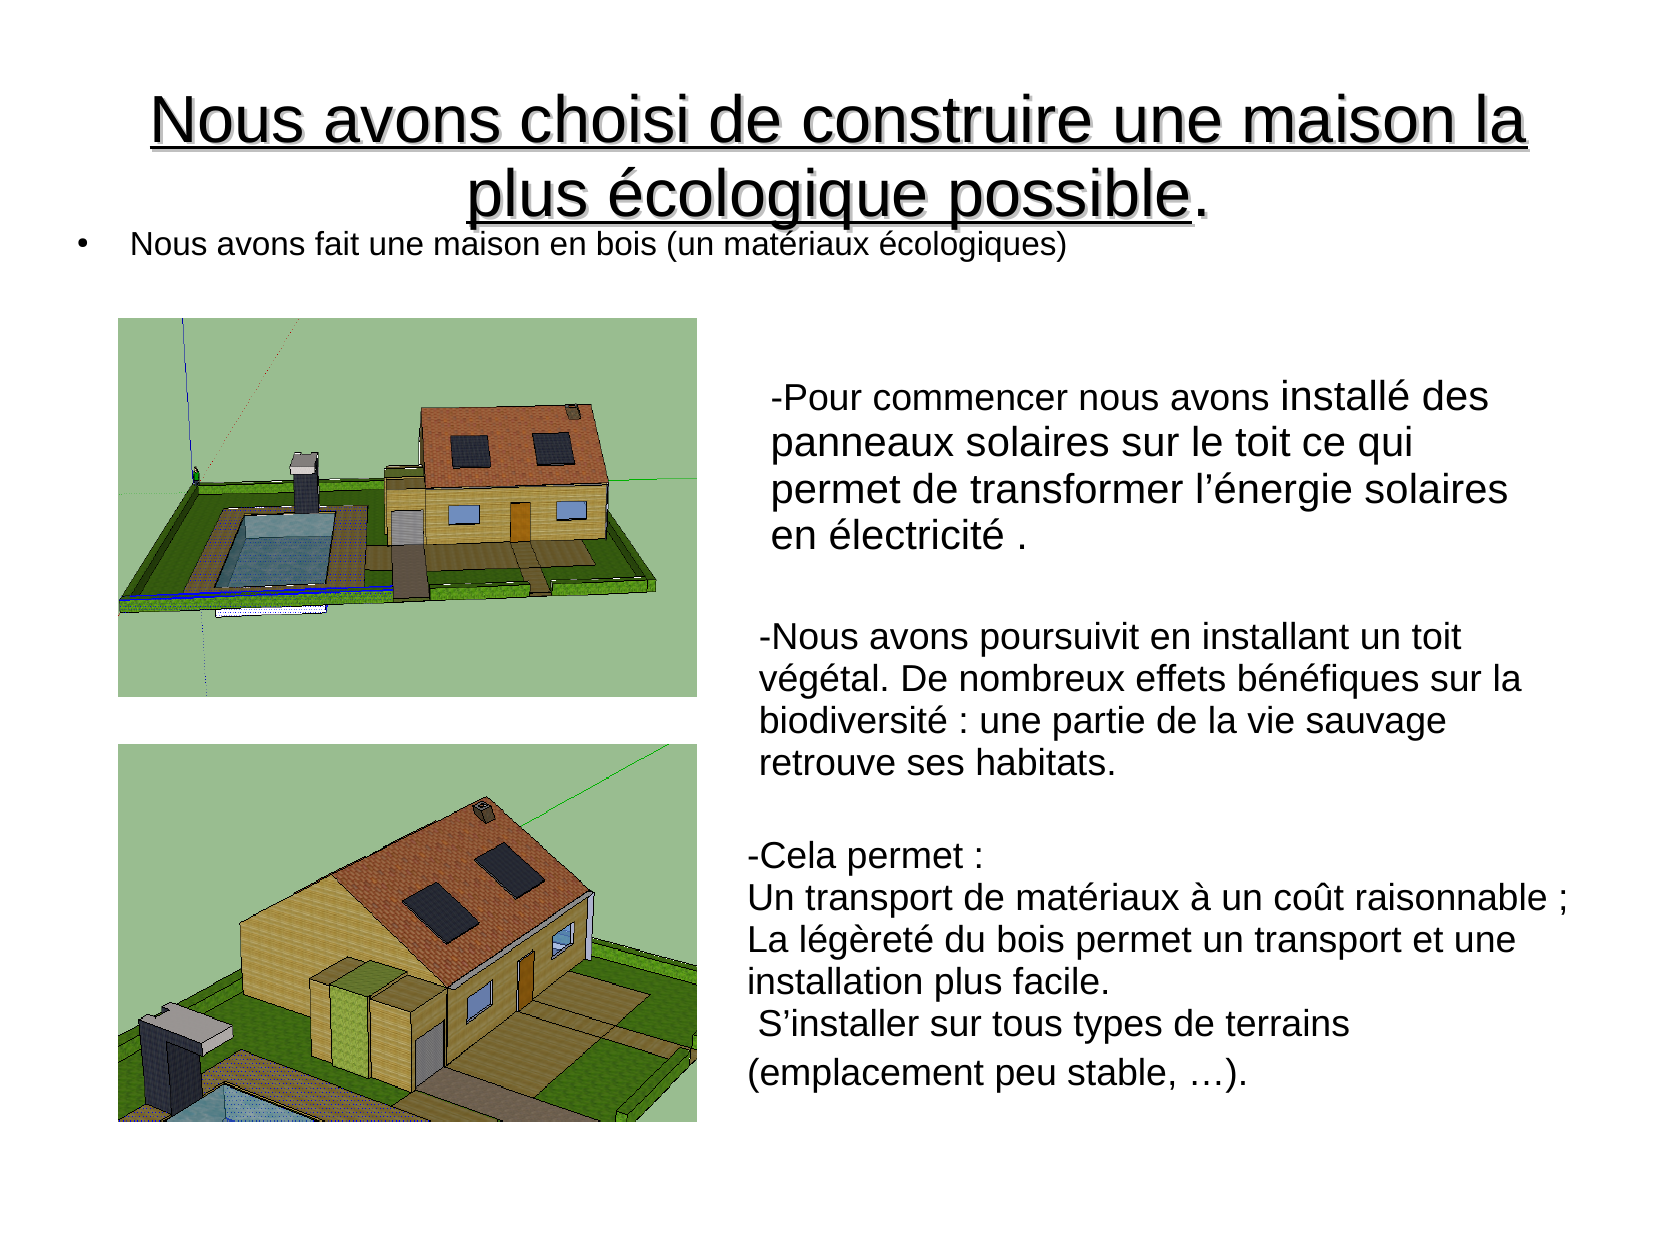

# Nous avons choisi de construire une maison la plus écologique possible.
Nous avons fait une maison en bois (un matériaux écologiques)
-Pour commencer nous avons installé des panneaux solaires sur le toit ce qui permet de transformer l’énergie solaires en électricité .
-Nous avons poursuivit en installant un toit végétal. De nombreux effets bénéfiques sur la biodiversité : une partie de la vie sauvage retrouve ses habitats.
-Cela permet :
Un transport de matériaux à un coût raisonnable ;
La légèreté du bois permet un transport et une installation plus facile.
 S’installer sur tous types de terrains (emplacement peu stable, …).